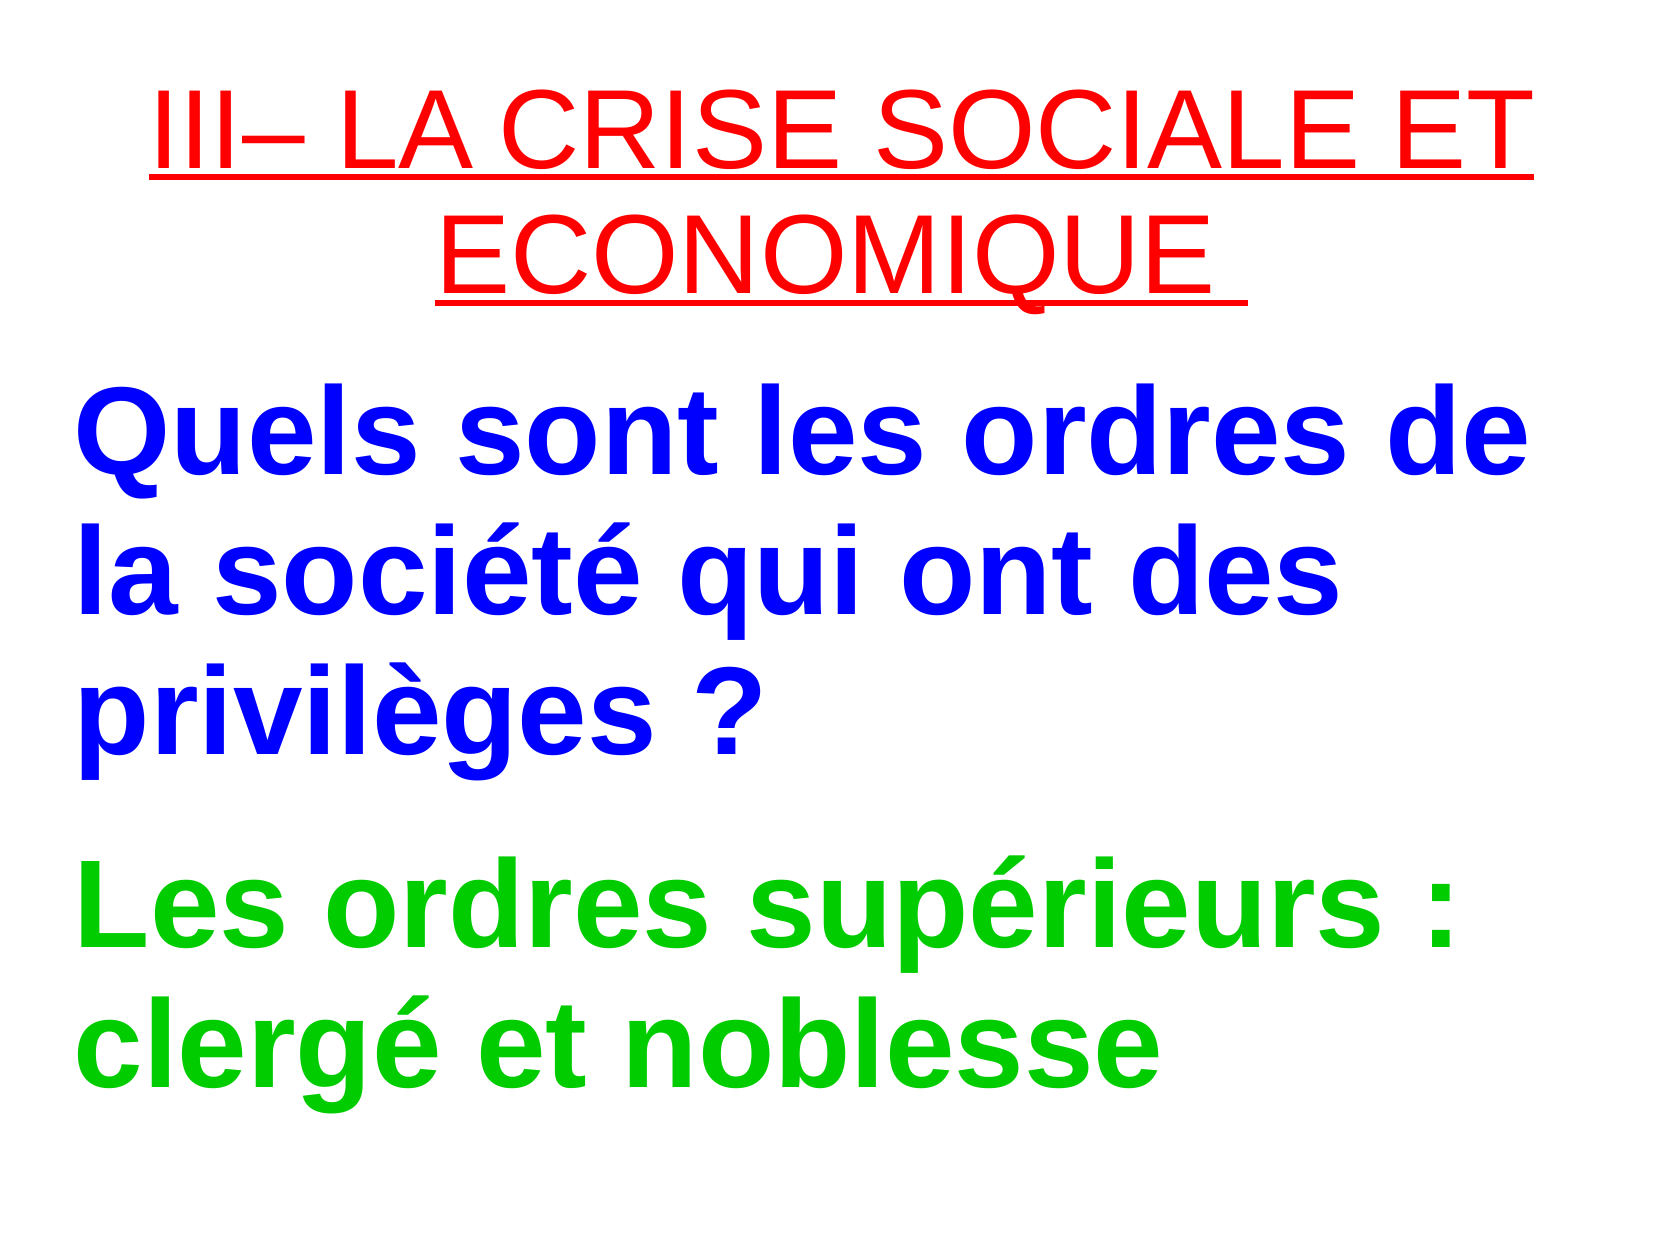

III– LA CRISE SOCIALE ET ECONOMIQUE
Quels sont les ordres de la société qui ont des privilèges ?
Les ordres supérieurs : clergé et noblesse